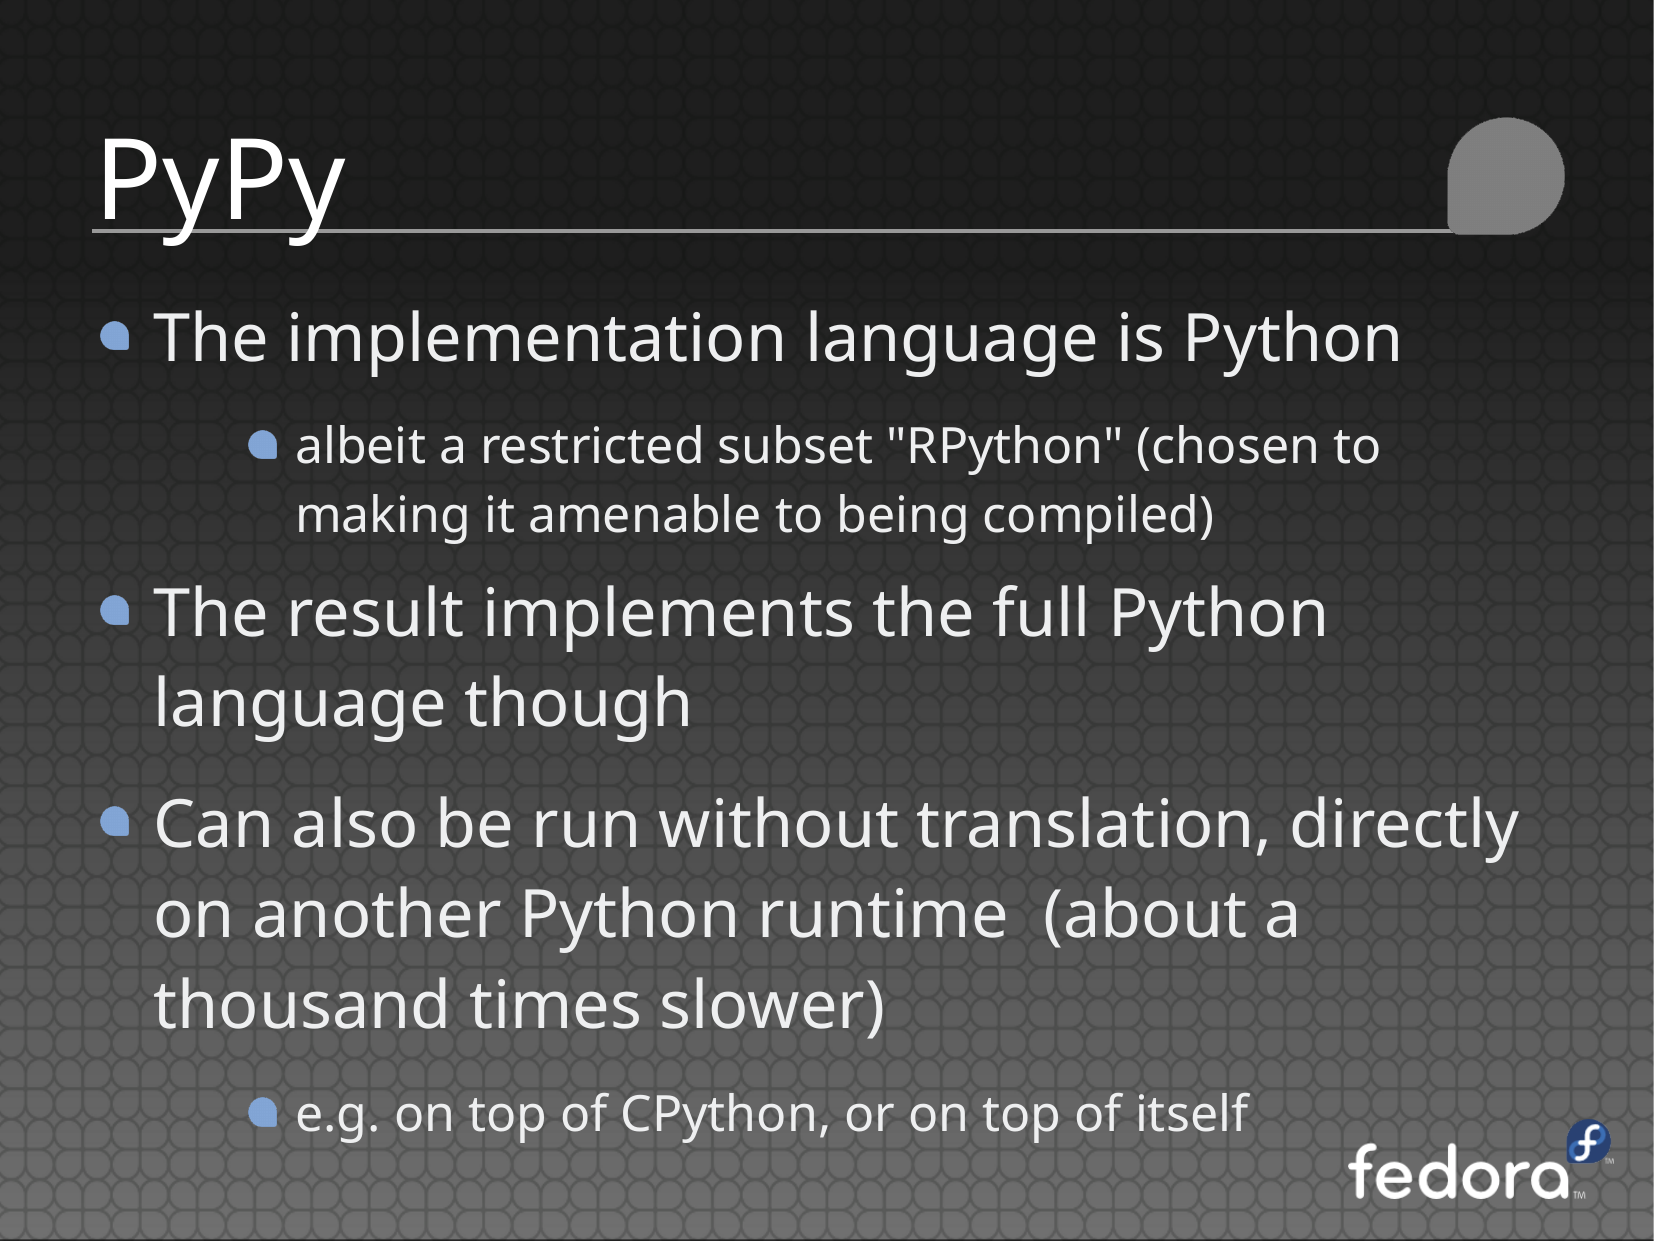

PyPy
# The implementation language is Python
albeit a restricted subset "RPython" (chosen to making it amenable to being compiled)
The result implements the full Python language though
Can also be run without translation, directly on another Python runtime (about a thousand times slower)
e.g. on top of CPython, or on top of itself